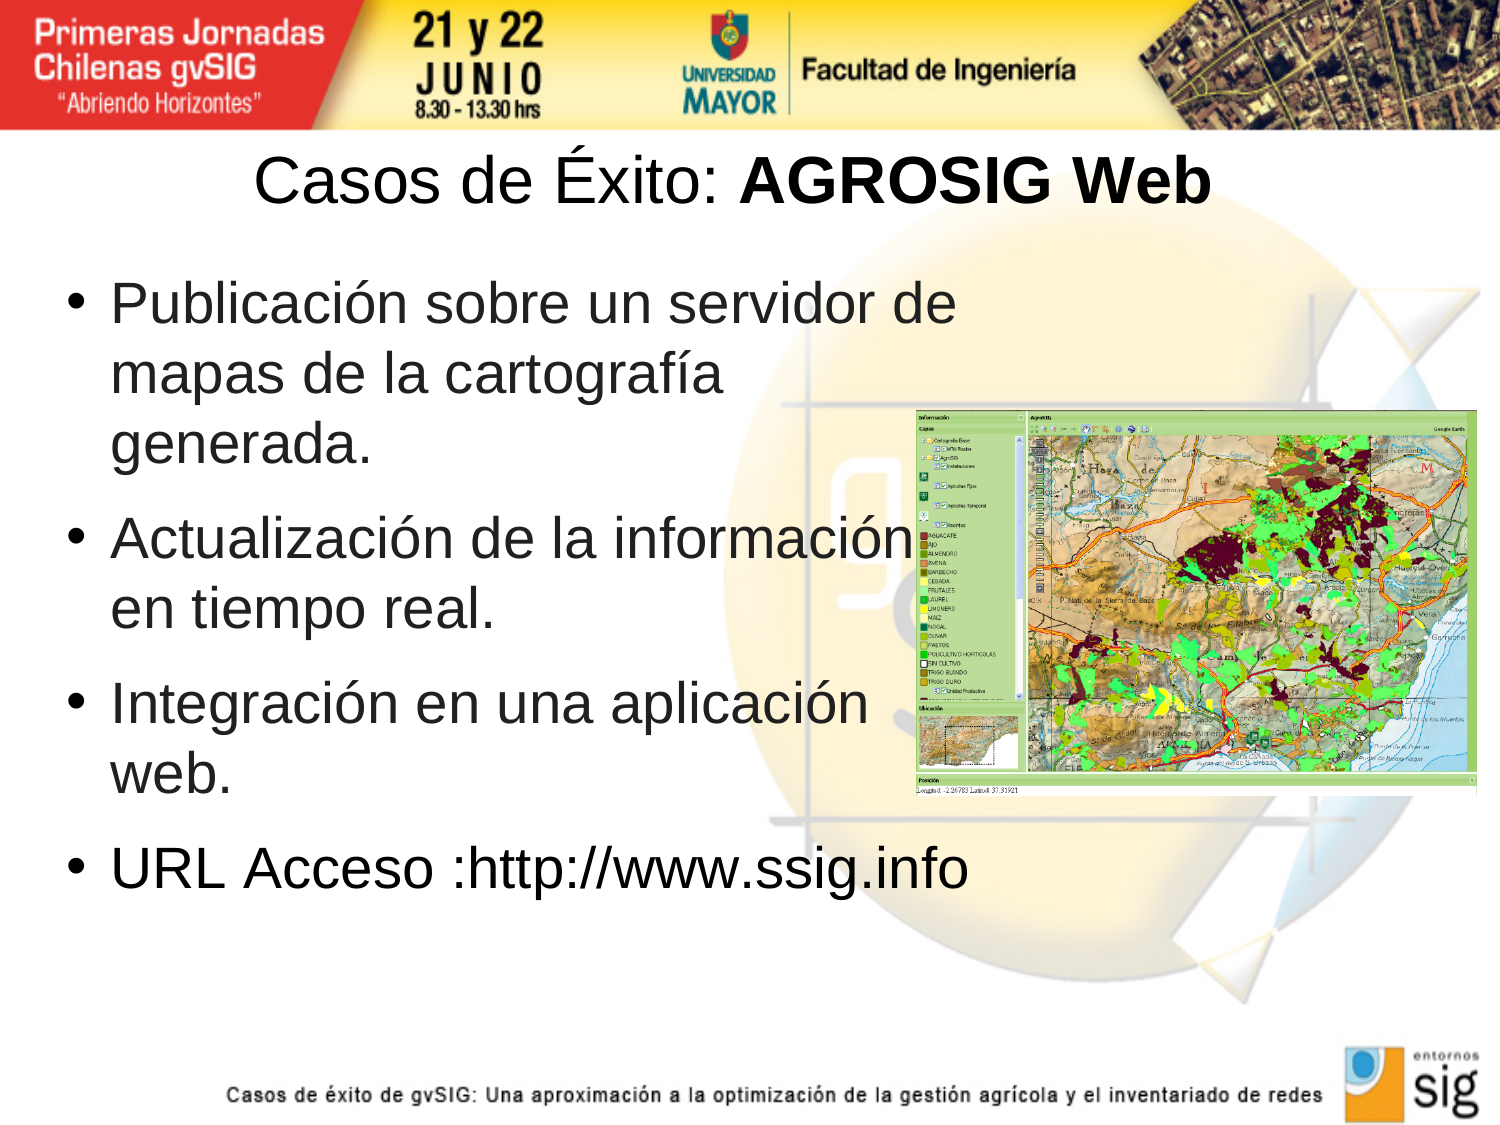

# Casos de Éxito: AGROSIG Web
Publicación sobre un servidor de mapas de la cartografía generada.
Actualización de la información en tiempo real.
Integración en una aplicación web.
URL Acceso :http://www.ssig.info